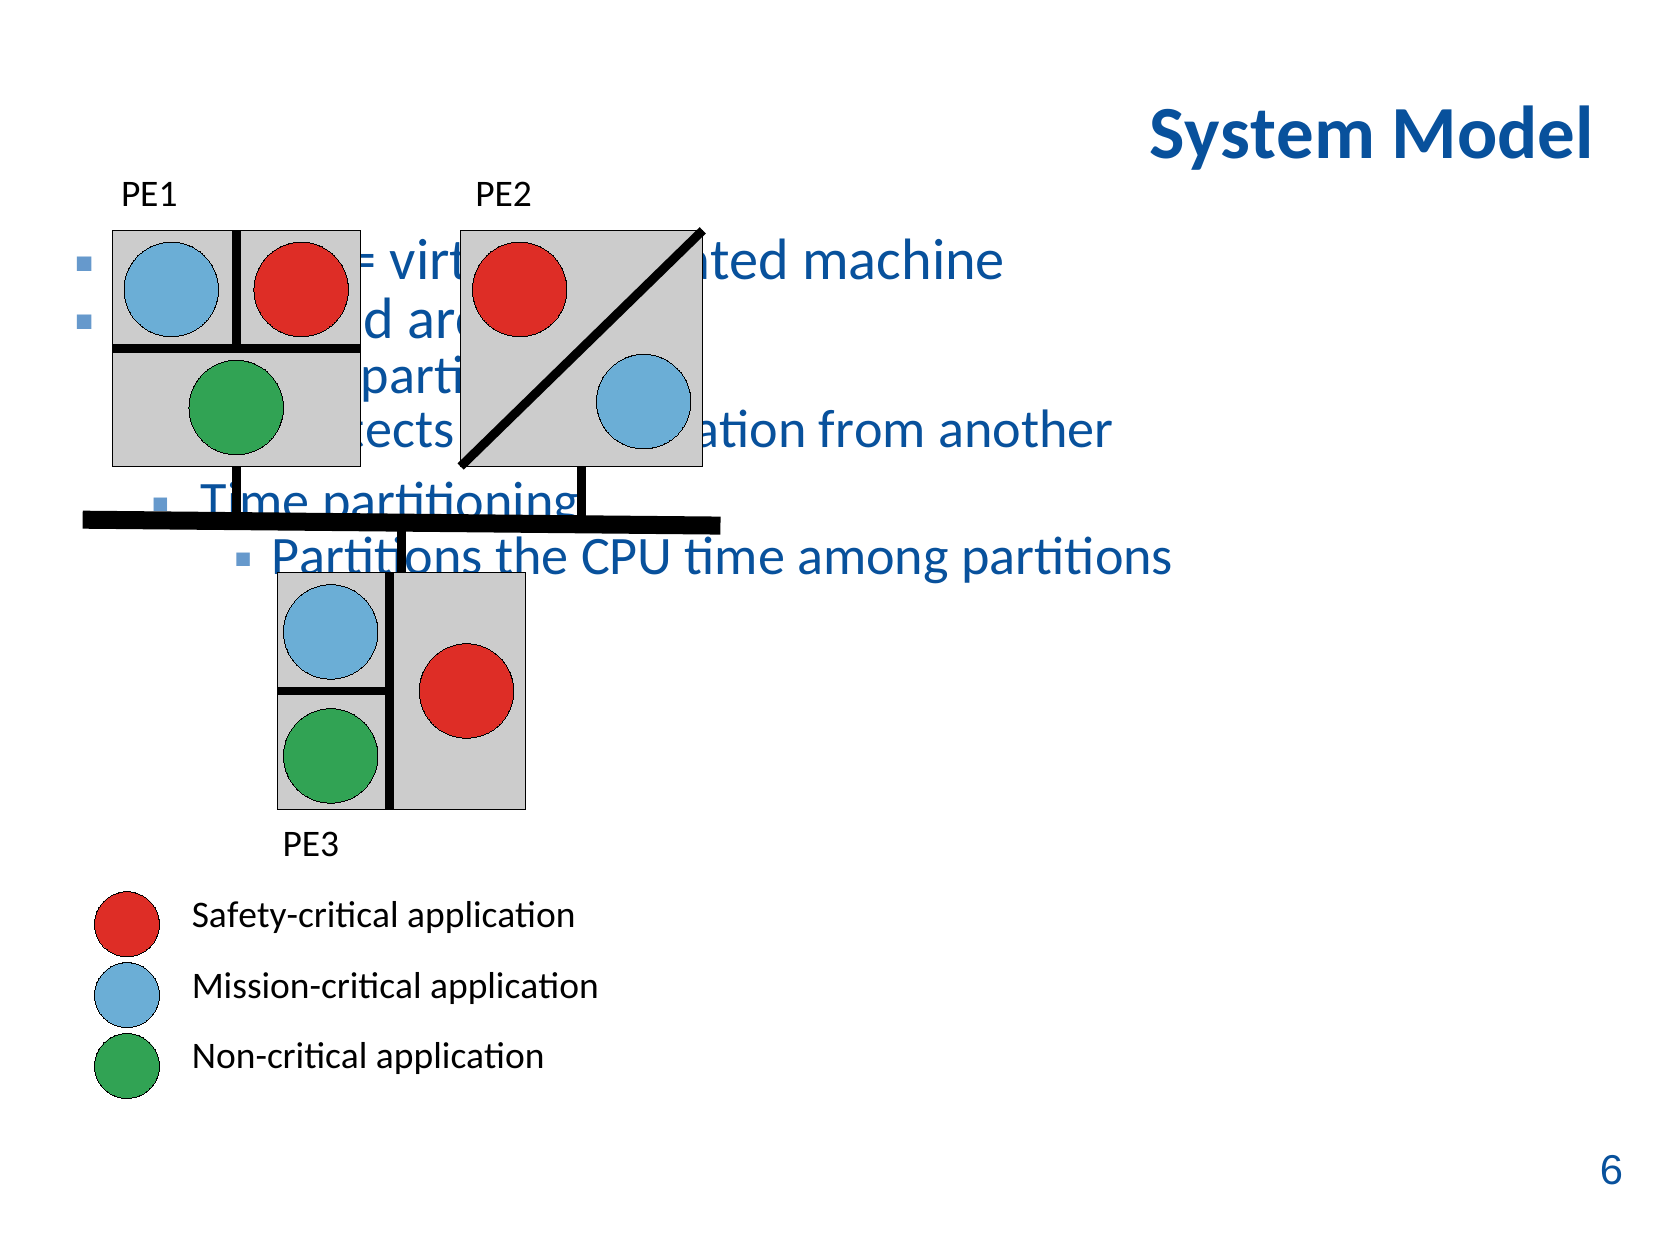

# System Model
PE1
PE2
Partition = virtual dedicated machine
Partitioned architecture
Spatial partitioning
Protects one application from another
Time partitioning
Partitions the CPU time among partitions
PE3
Safety-critical application
Mission-critical application
Non-critical application